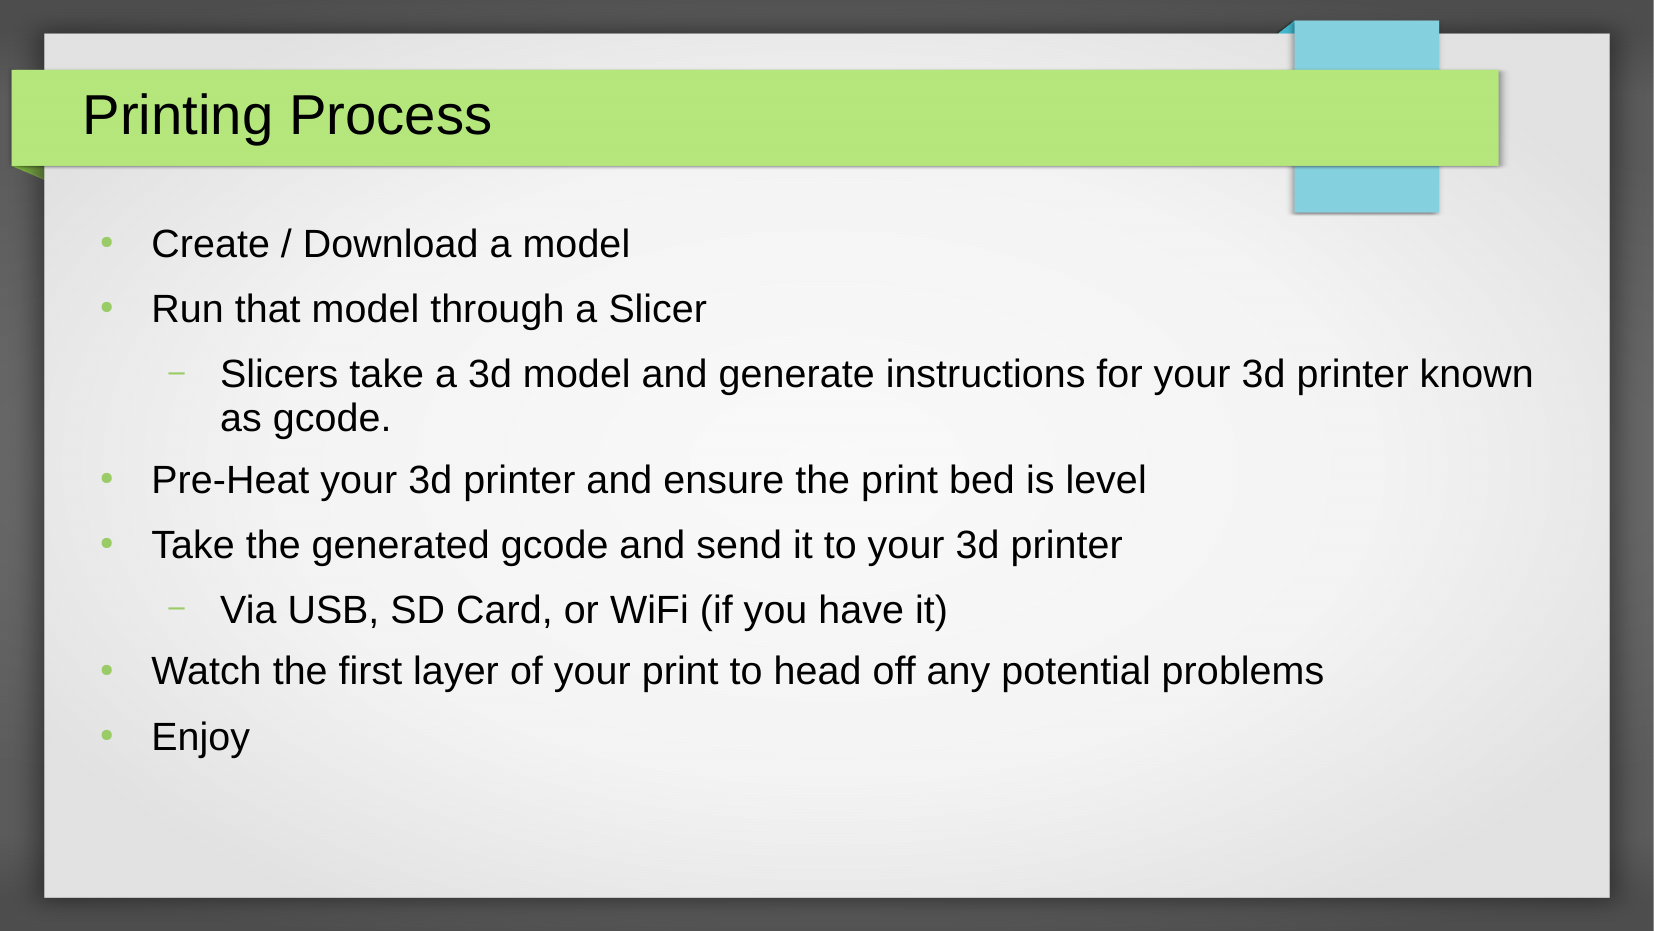

# Printing Process
Create / Download a model
Run that model through a Slicer
Slicers take a 3d model and generate instructions for your 3d printer known as gcode.
Pre-Heat your 3d printer and ensure the print bed is level
Take the generated gcode and send it to your 3d printer
Via USB, SD Card, or WiFi (if you have it)
Watch the first layer of your print to head off any potential problems
Enjoy